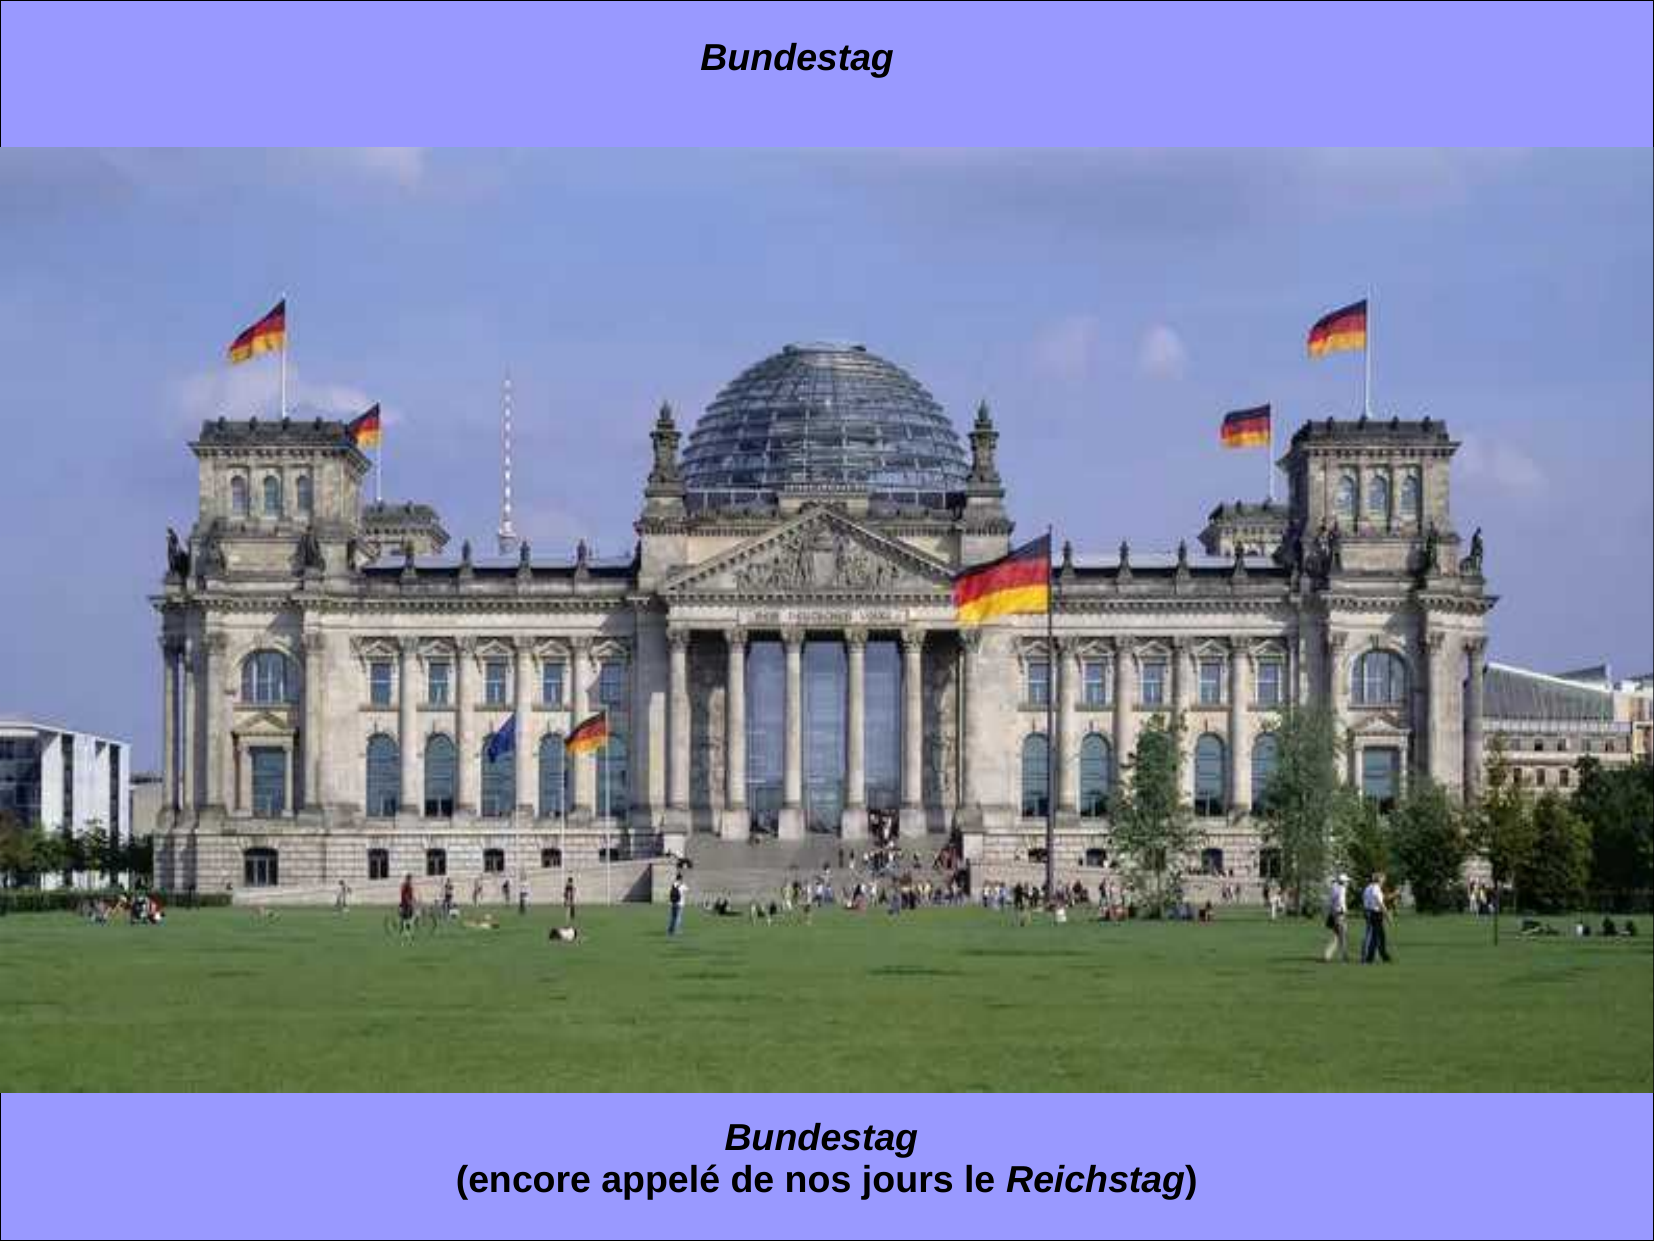

Bundestag
Bundestag
(encore appelé de nos jours le Reichstag)